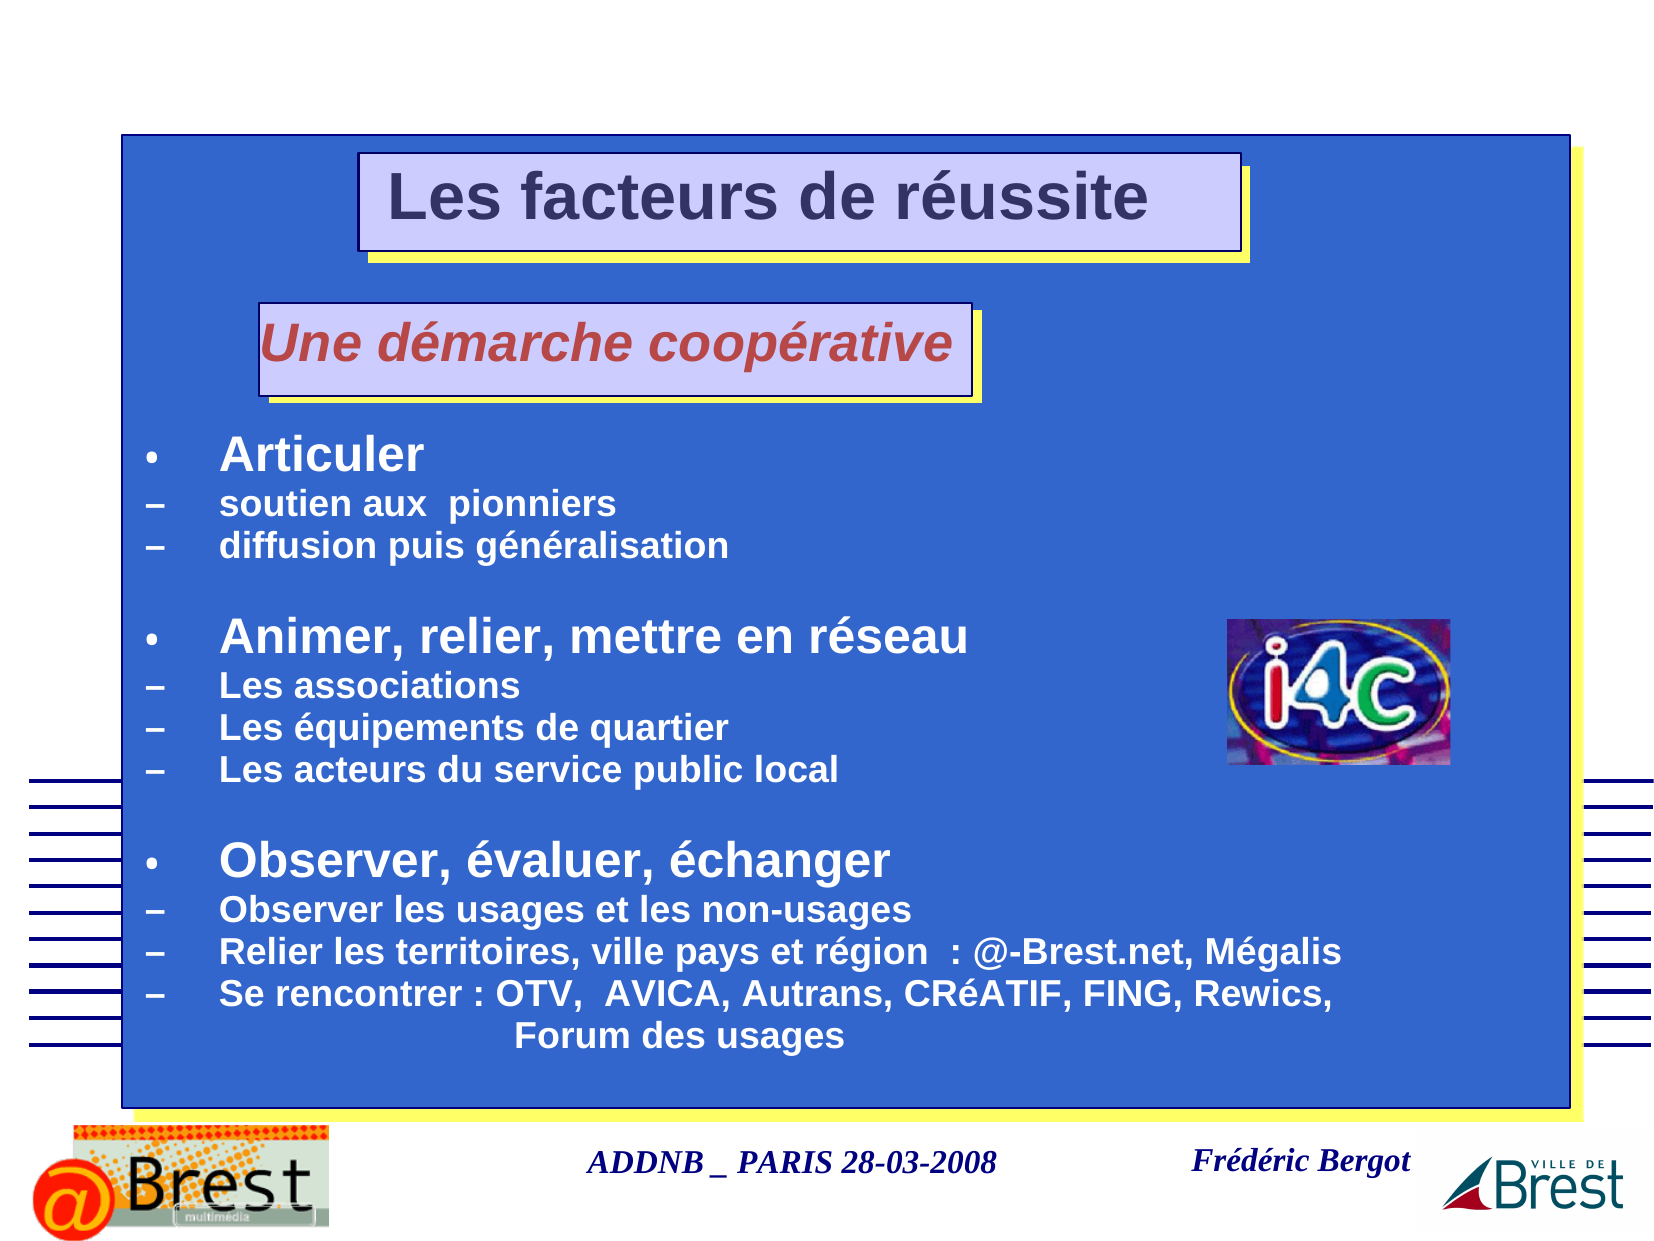

Les facteurs de réussite
2005 :
Etape
de g
é
n
é
Une démarche coopérative
de l
’
Acc
è
s Public
à
l
’
é
•	Articuler
–	soutien aux pionniers
–	diffusion puis généralisation
•	Animer, relier, mettre en réseau
–	Les associations
–	Les équipements de quartier
–	Les acteurs du service public local
•	Observer, évaluer, échanger
–	Observer les usages et les non-usages
–	Relier les territoires, ville pays et région : @-Brest.net, Mégalis
–	Se rencontrer : OTV, AVICA, Autrans, CRéATIF, FING, Rewics,
					Forum des usages